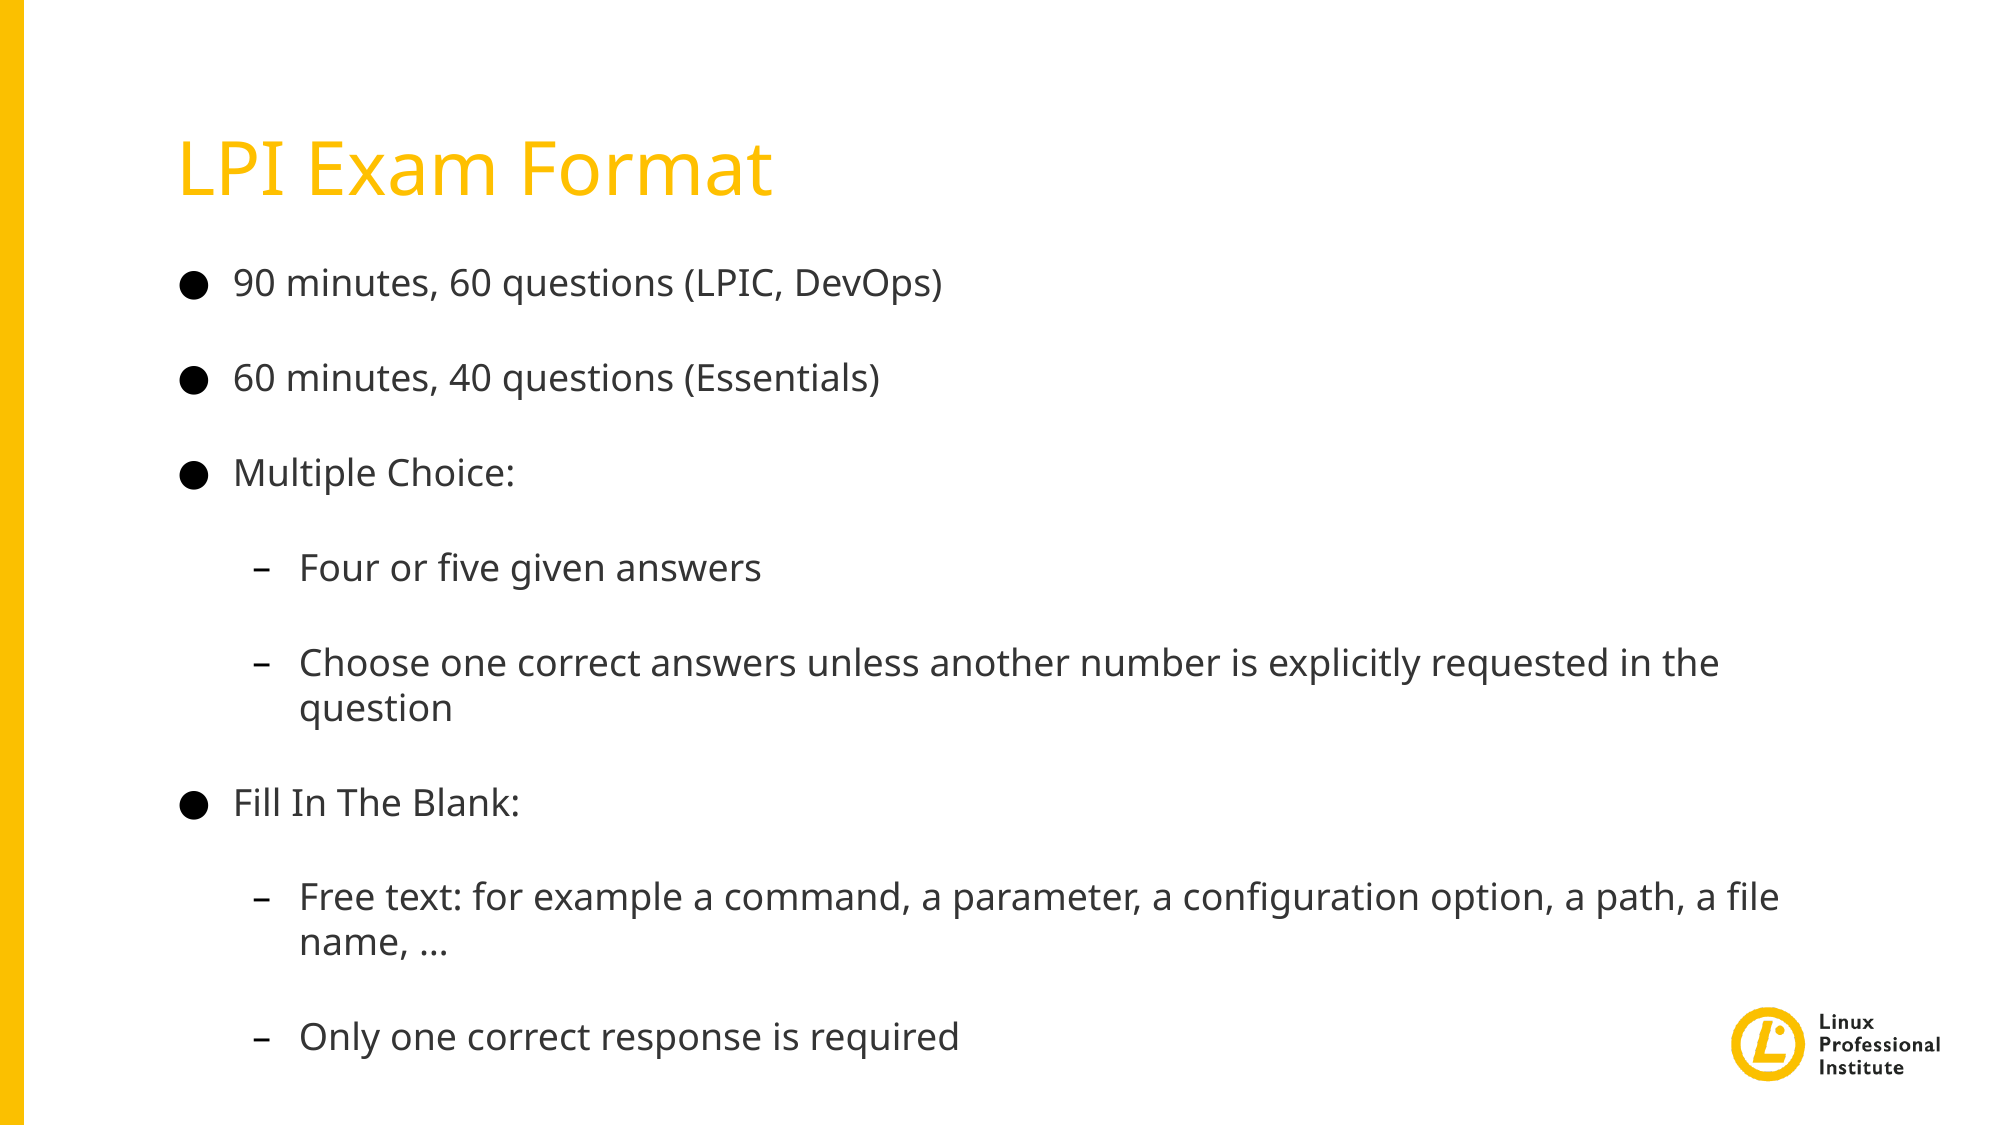

LPI Exam Format
90 minutes, 60 questions (LPIC, DevOps)
60 minutes, 40 questions (Essentials)
Multiple Choice:
Four or five given answers
Choose one correct answers unless another number is explicitly requested in the question
Fill In The Blank:
Free text: for example a command, a parameter, a configuration option, a path, a file name, …
Only one correct response is required